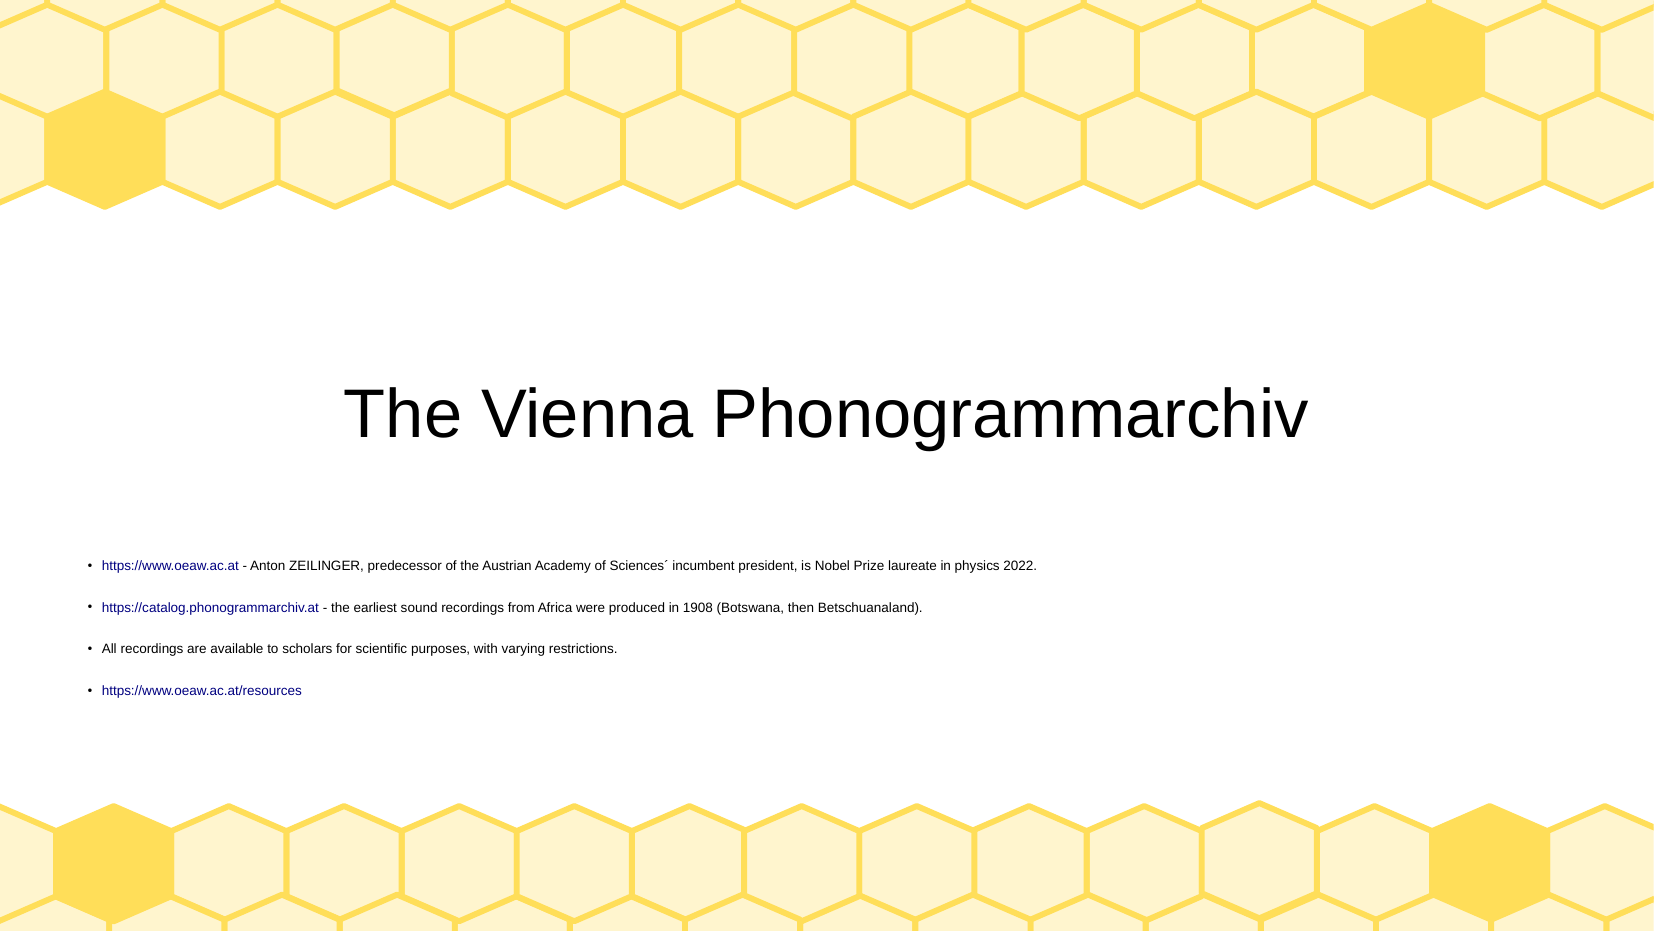

# The Vienna Phonogrammarchiv
https://www.oeaw.ac.at - Anton ZEILINGER, predecessor of the Austrian Academy of Sciences´ incumbent president, is Nobel Prize laureate in physics 2022.
https://catalog.phonogrammarchiv.at - the earliest sound recordings from Africa were produced in 1908 (Botswana, then Betschuanaland).
All recordings are available to scholars for scientific purposes, with varying restrictions.
https://www.oeaw.ac.at/resources